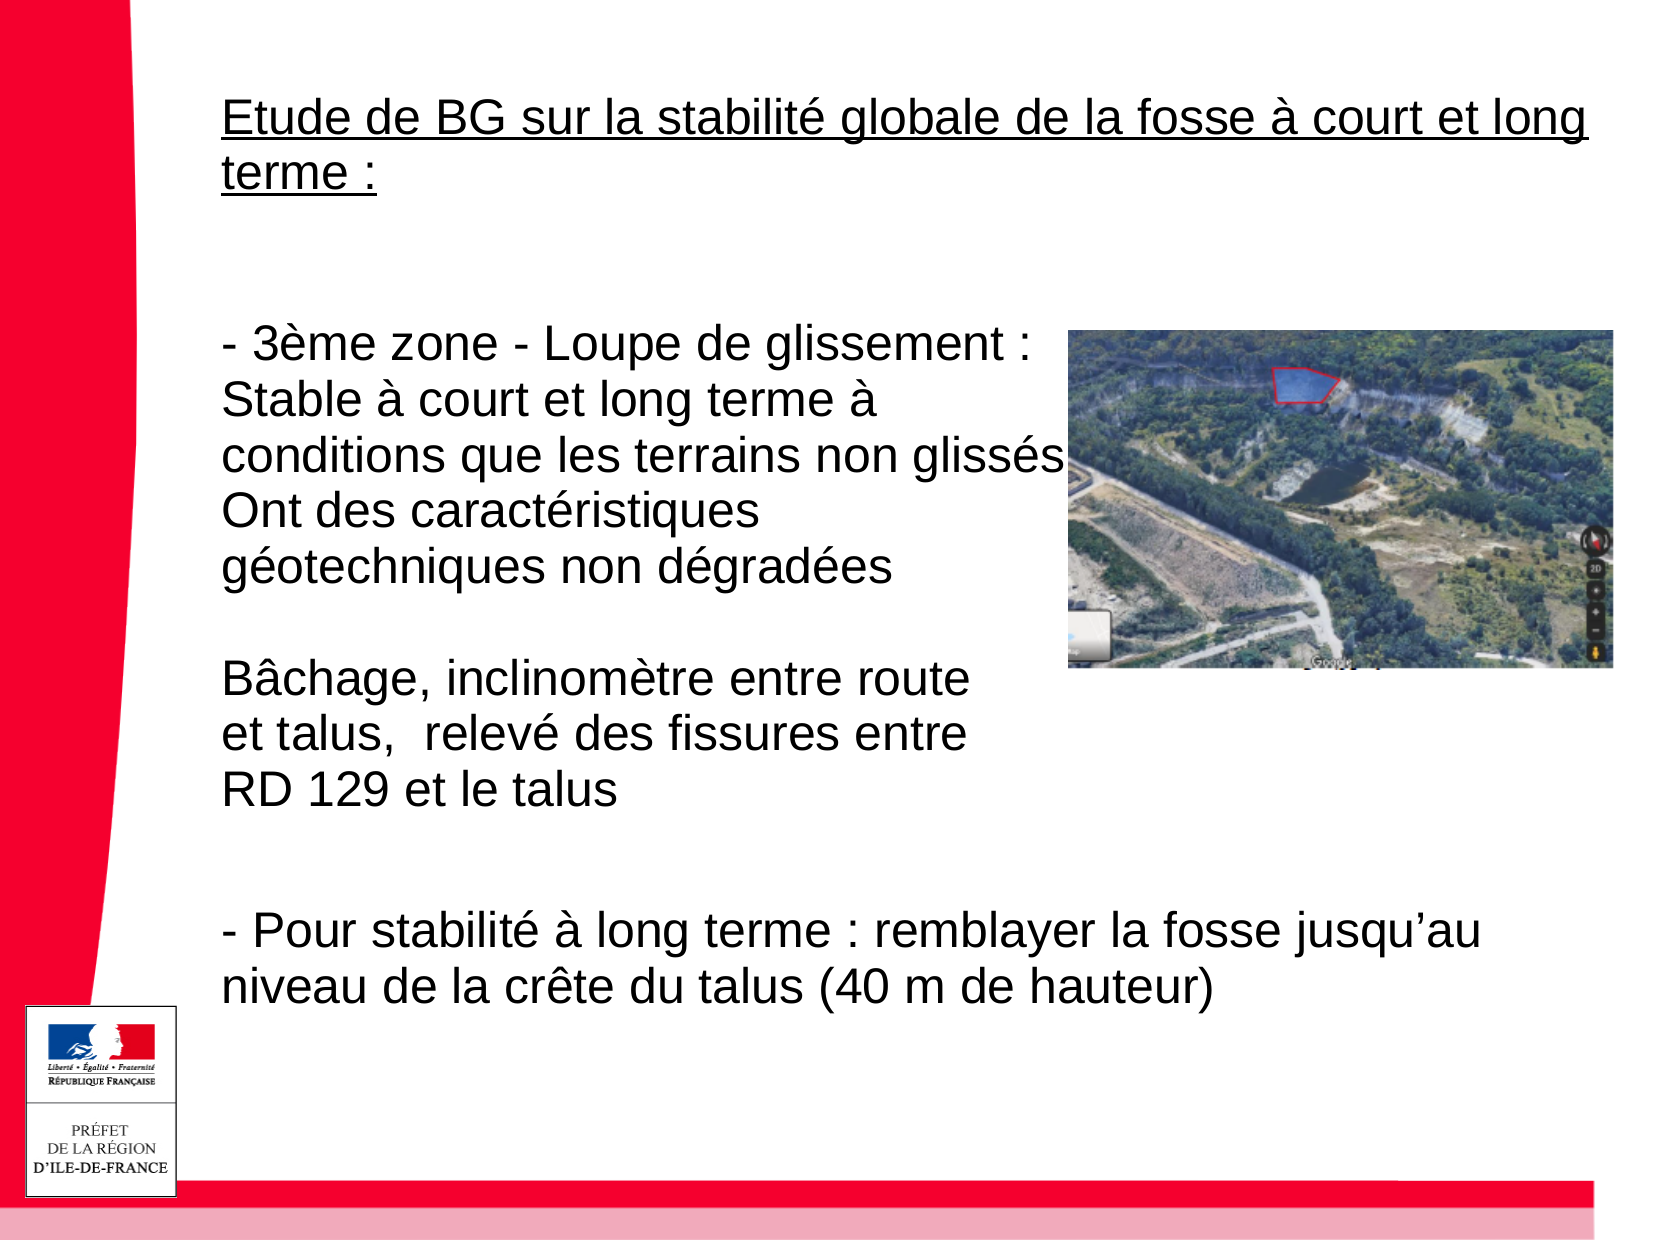

# Etude de BG sur la stabilité globale de la fosse à court et long terme :
- 3ème zone - Loupe de glissement :
Stable à court et long terme à
conditions que les terrains non glissés
Ont des caractéristiques
géotechniques non dégradées
Bâchage, inclinomètre entre route
et talus, relevé des fissures entre
RD 129 et le talus
- Pour stabilité à long terme : remblayer la fosse jusqu’au niveau de la crête du talus (40 m de hauteur)